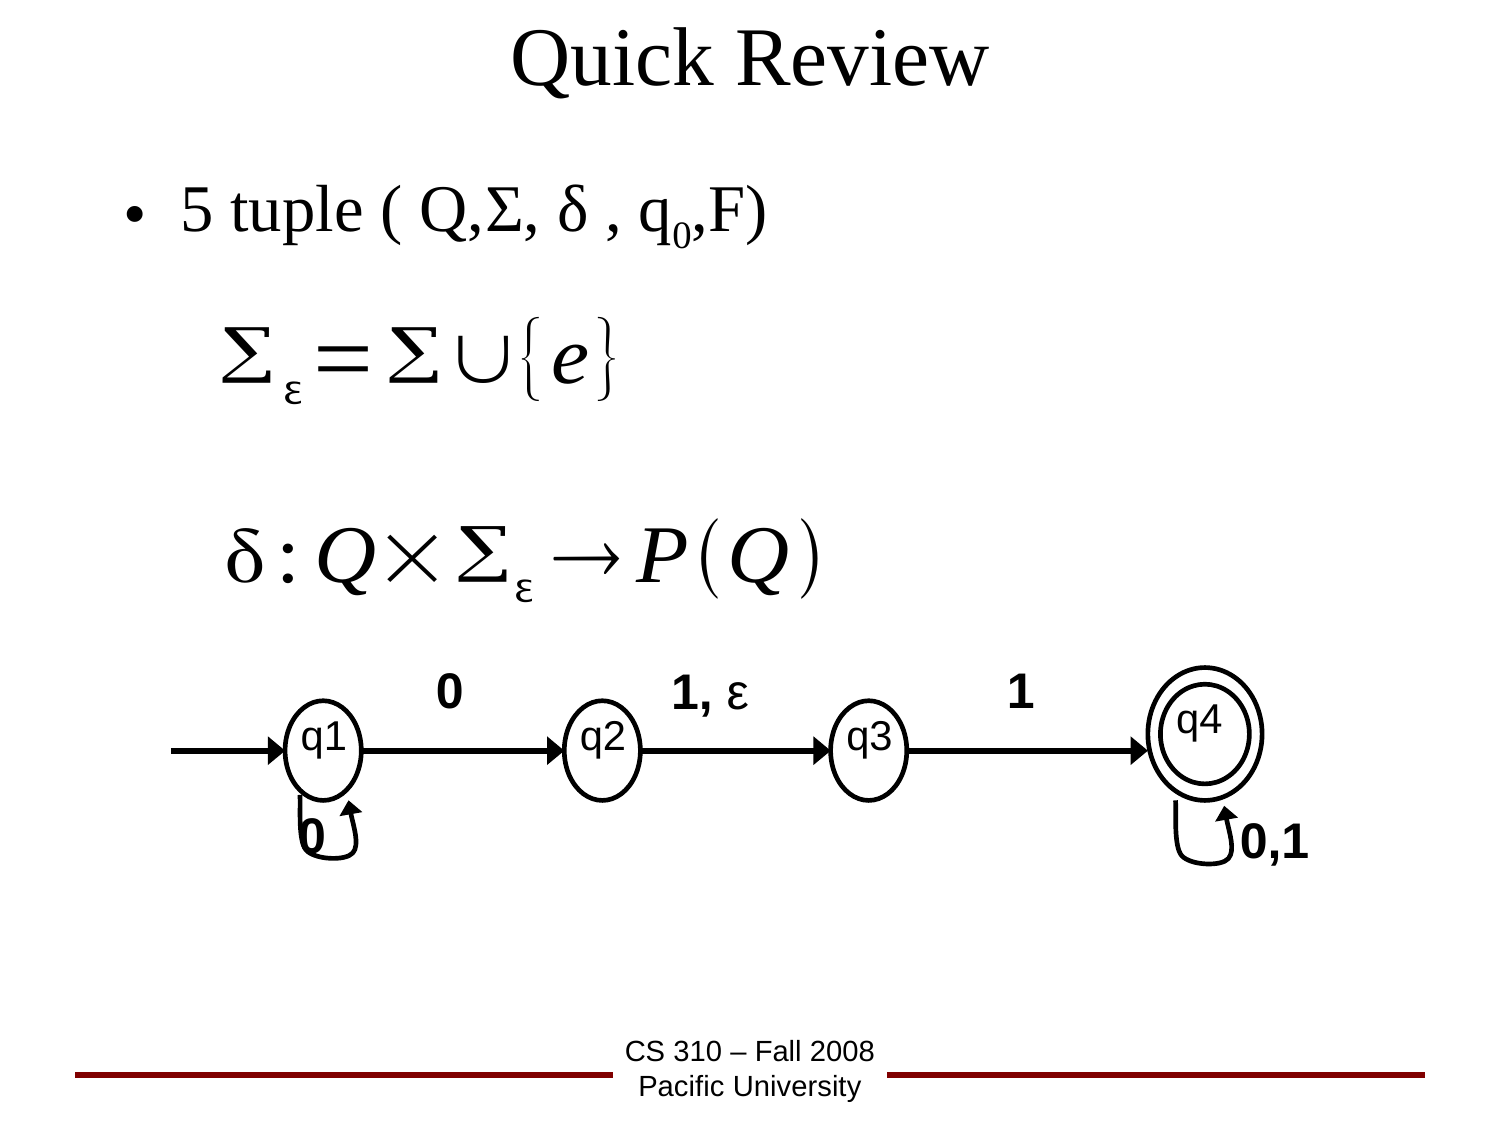

# Quick Review
5 tuple ( Q,Σ, δ , q0,F)
0
1
1, ε
q4
q1
q2
q3
0
0,1